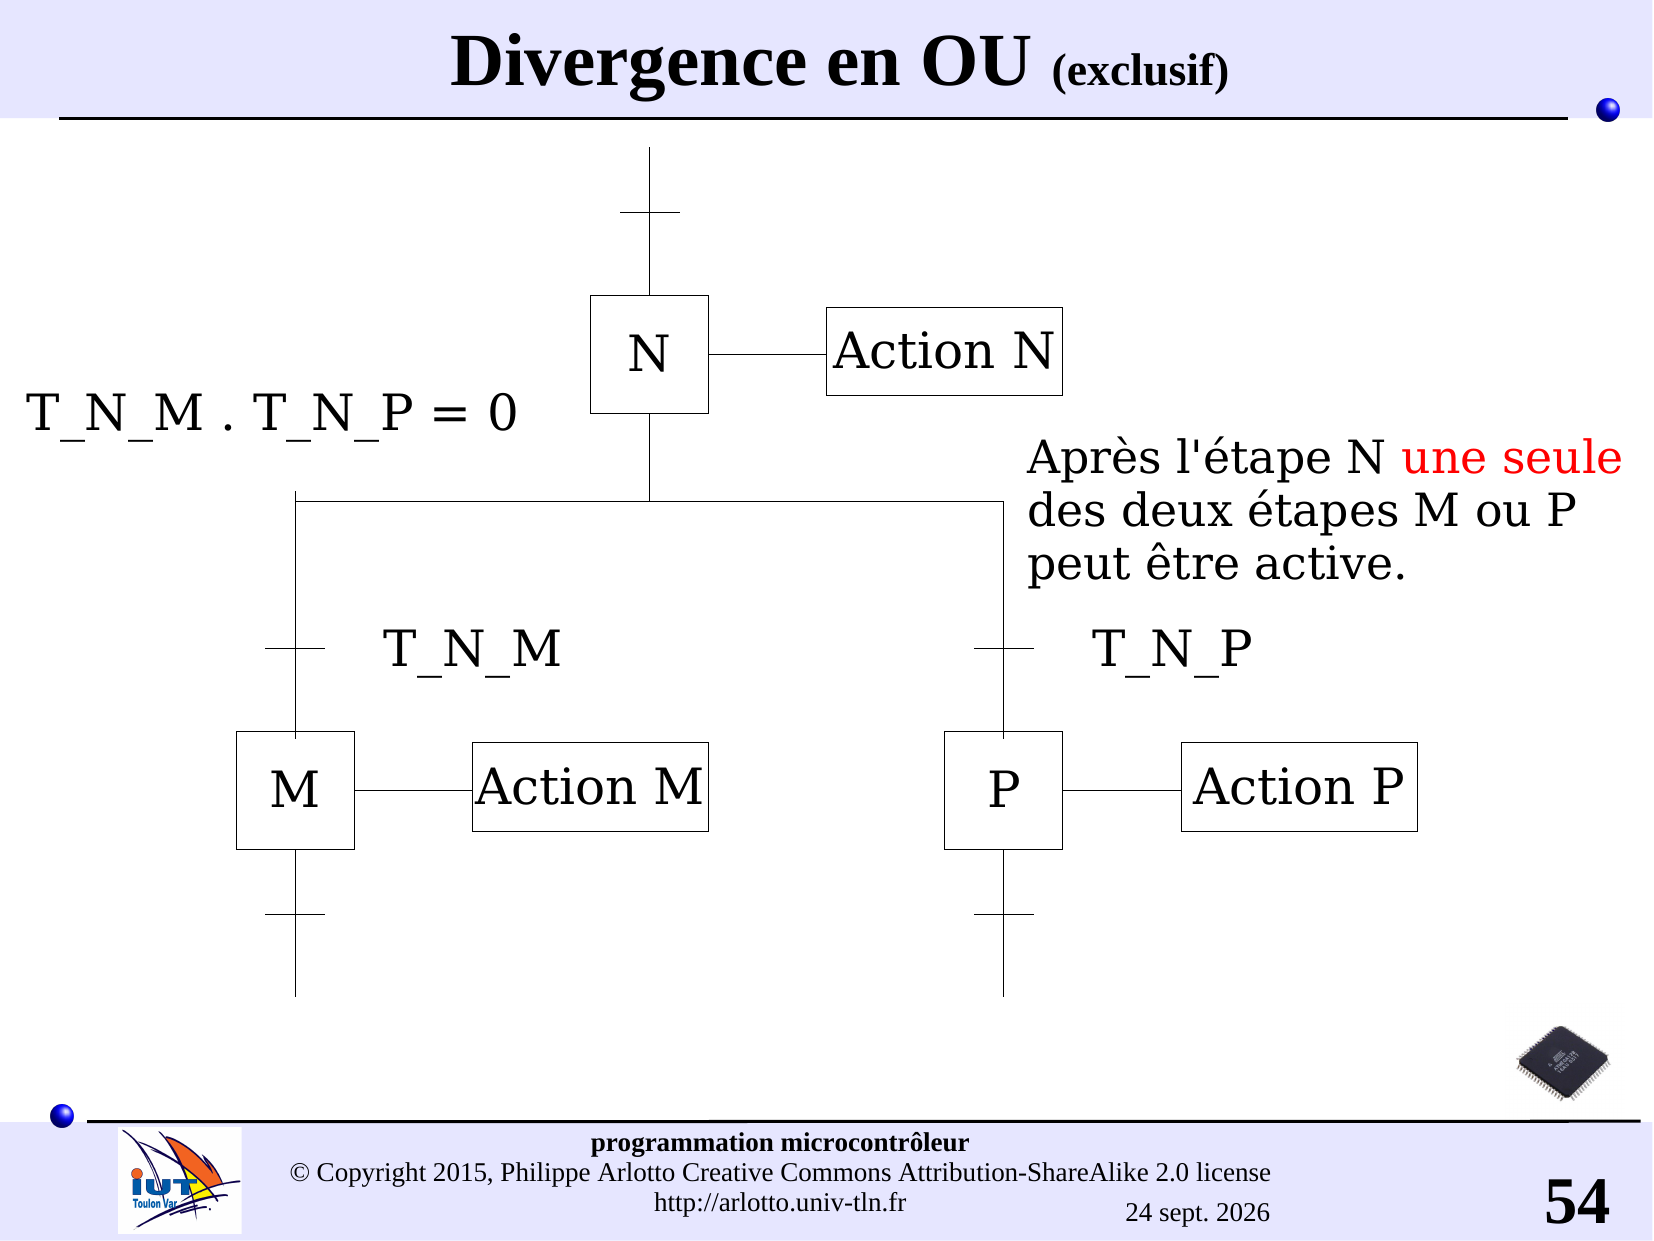

# Divergence en OU (exclusif)
N
Action N
T_N_M . T_N_P = 0
Après l'étape N une seule
des deux étapes M ou P
peut être active.
T_N_M
T_N_P
M
P
Action M
Action P